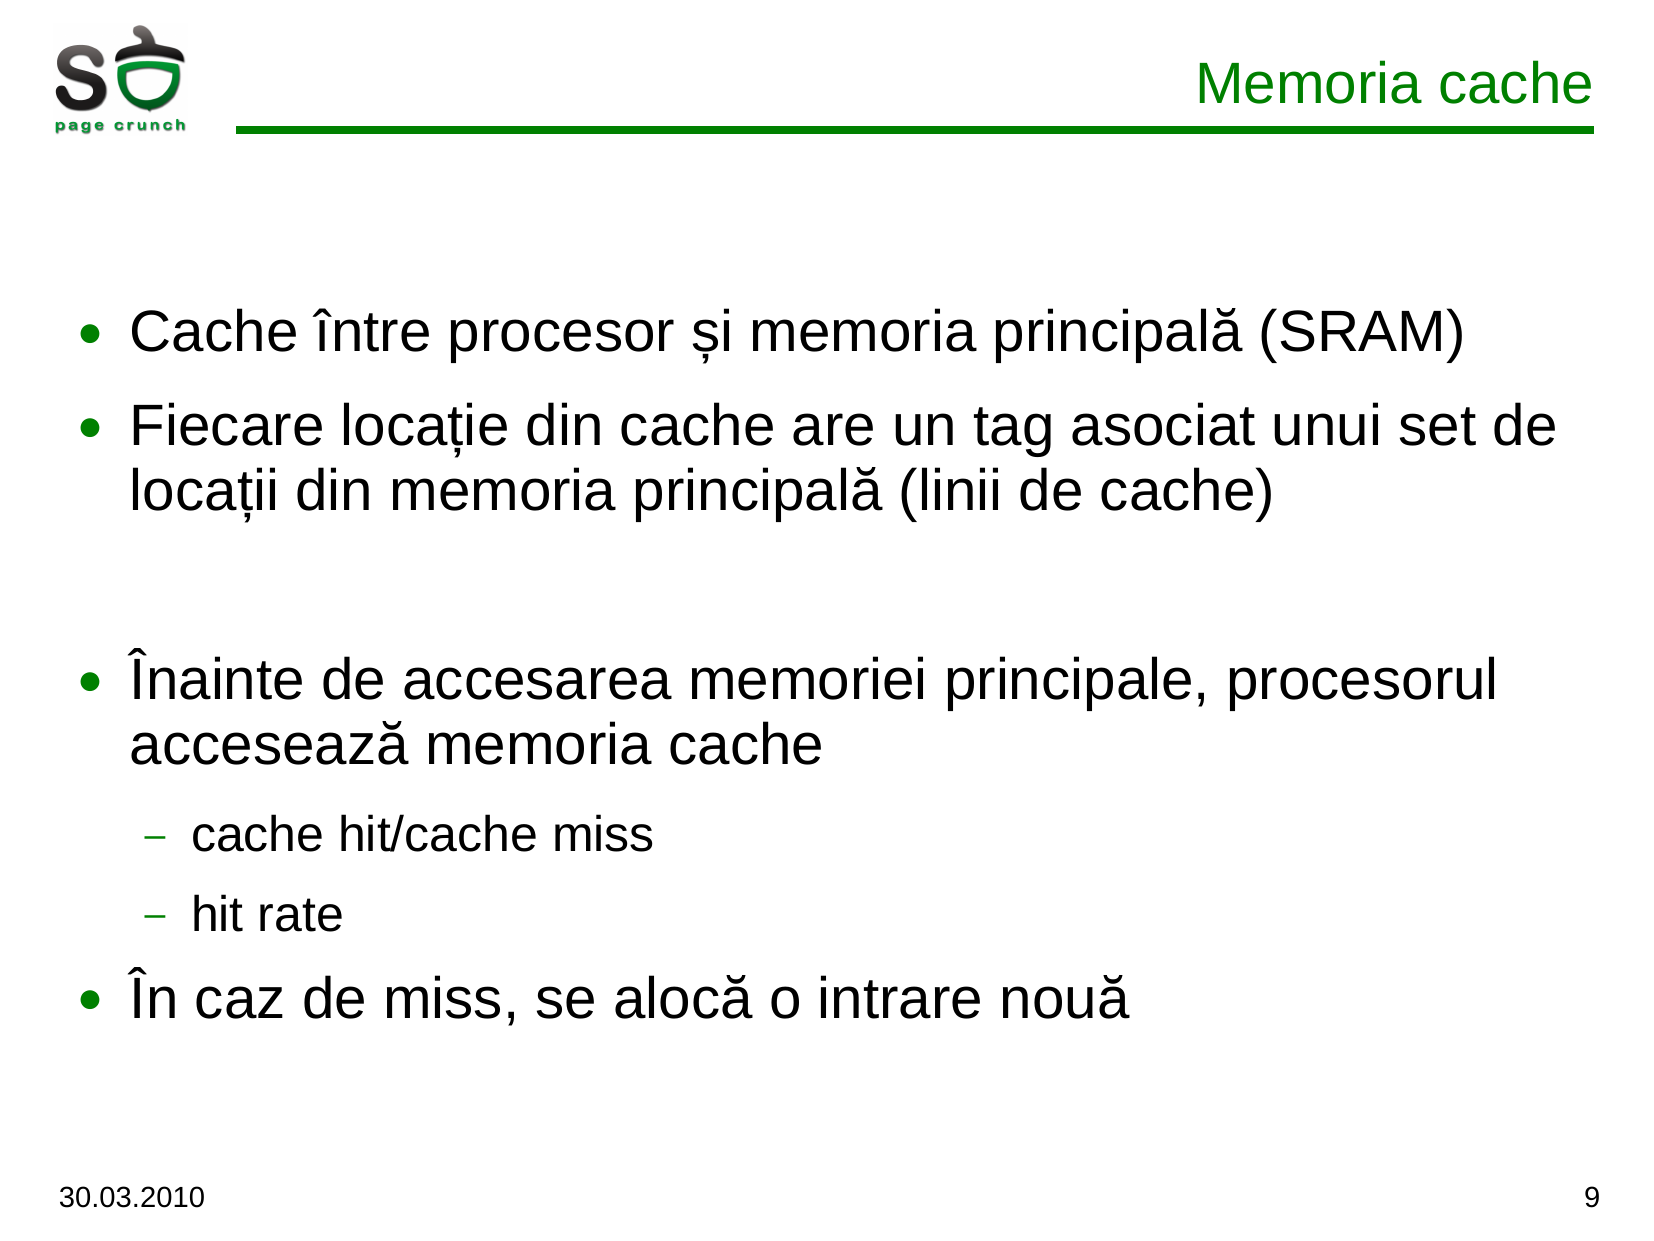

# Memoria cache
Cache între procesor și memoria principală (SRAM)
Fiecare locație din cache are un tag asociat unui set de locații din memoria principală (linii de cache)
Înainte de accesarea memoriei principale, procesorul accesează memoria cache
cache hit/cache miss
hit rate
În caz de miss, se alocă o intrare nouă
30.03.2010
9